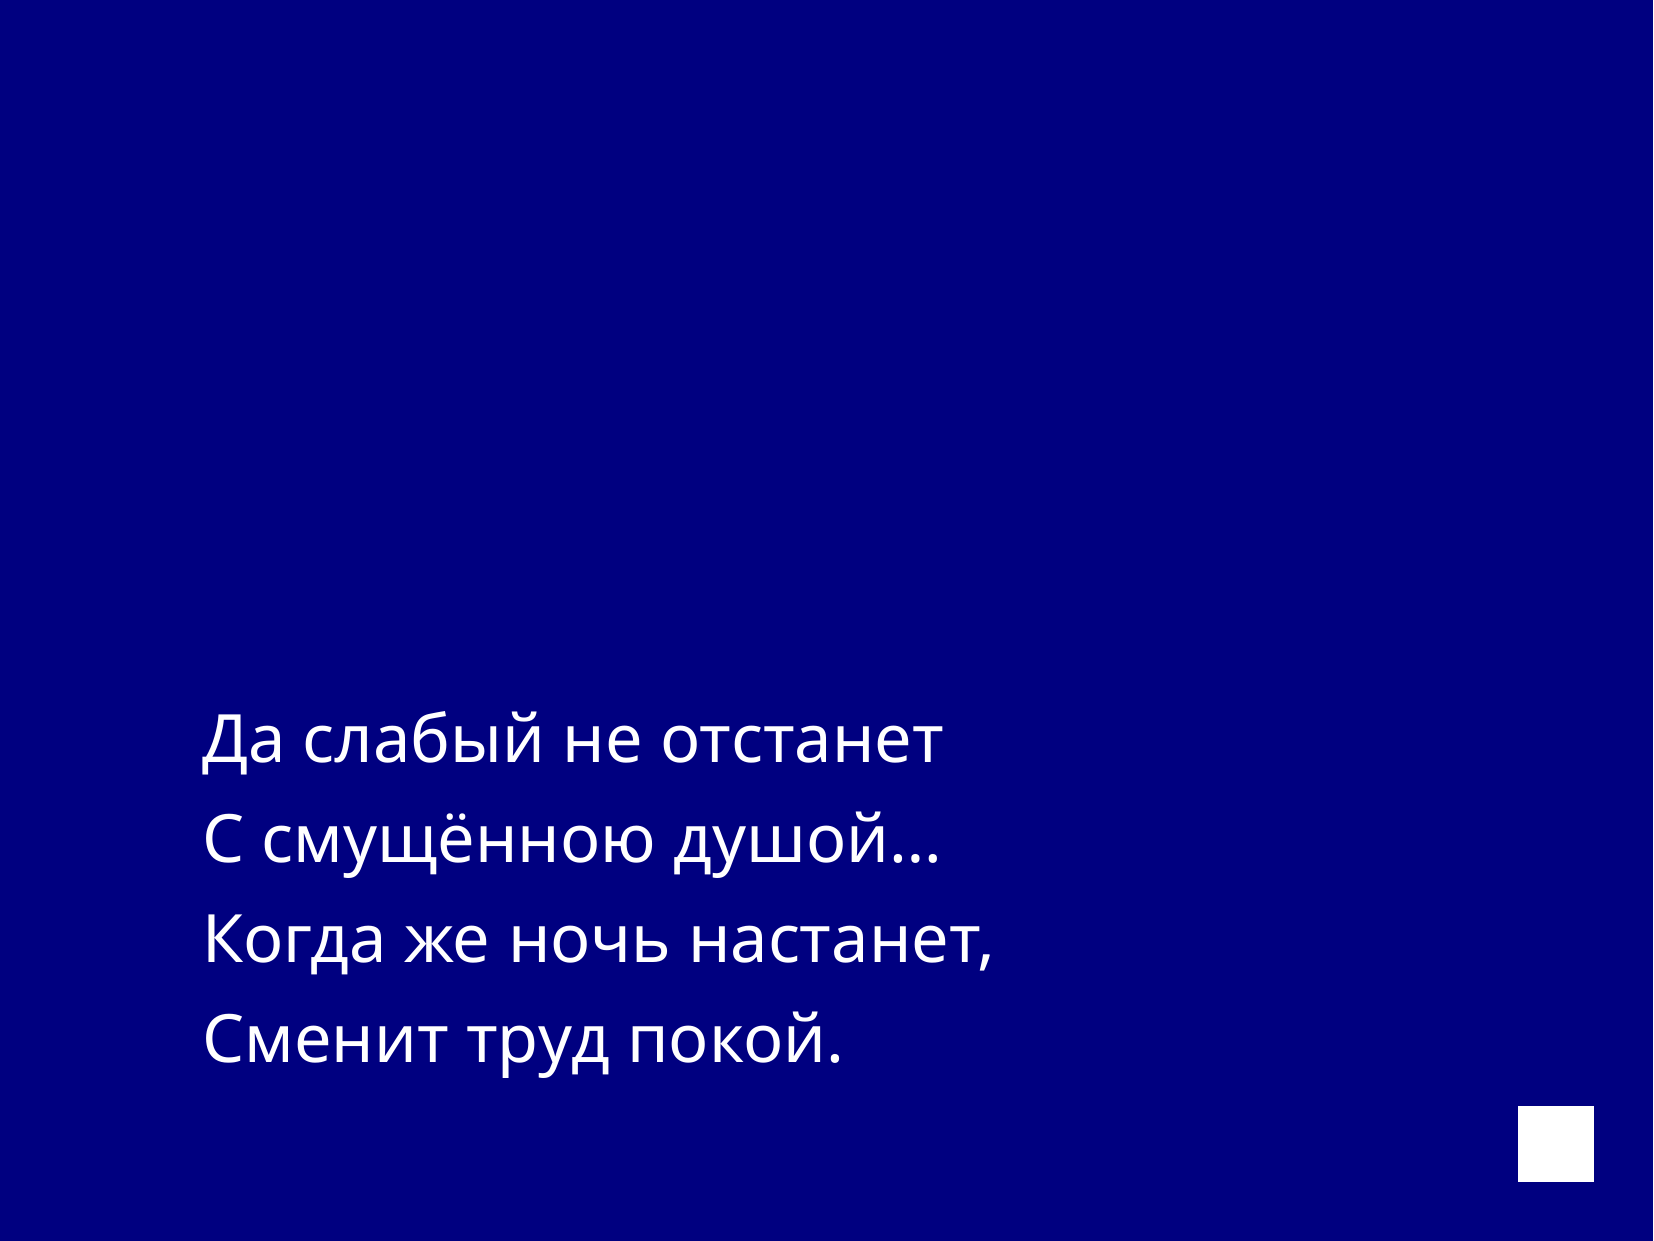

Да слабый не отстанет
	С смущённою душой…
	Когда же ночь настанет,
	Сменит труд покой.